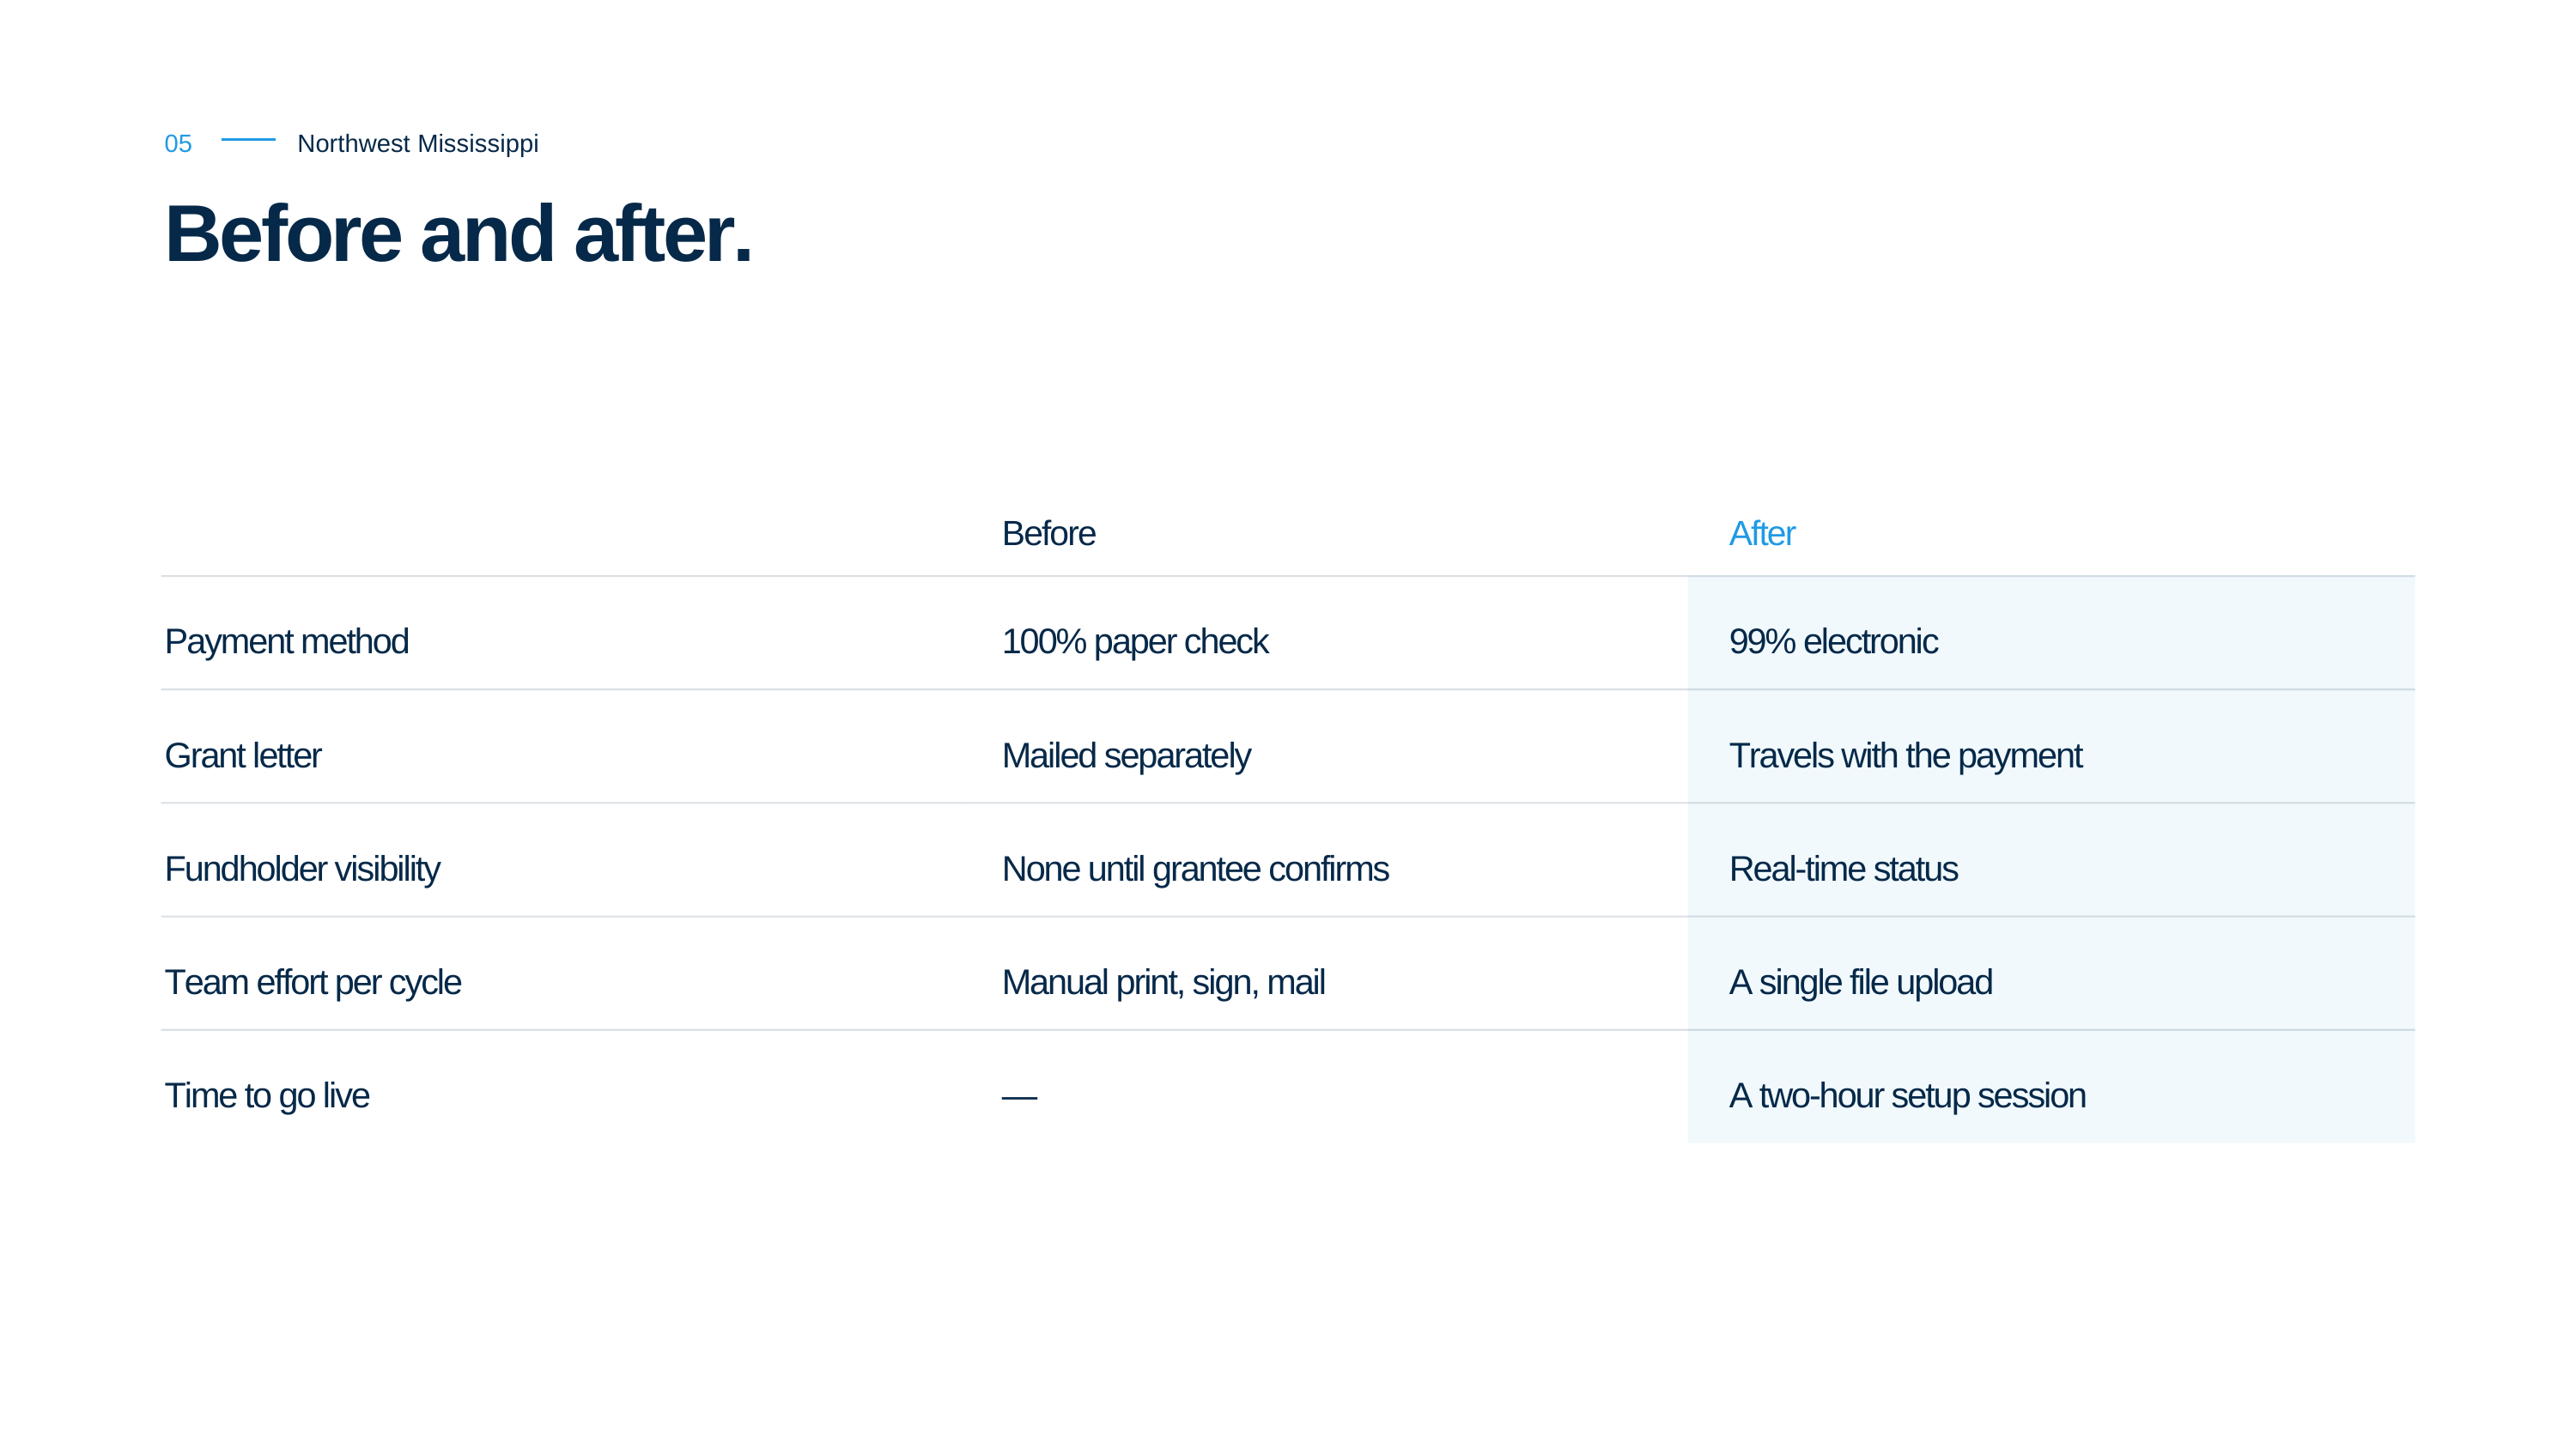

05
Northwest Mississippi
Before and after.
Before
After
Payment method
100% paper check
99% electronic
Grant letter
Mailed separately
Travels with the payment
Fundholder visibility
None until grantee confirms
Real-time status
Team effort per cycle
Manual print, sign, mail
A single file upload
Time to go live
—
A two-hour setup session